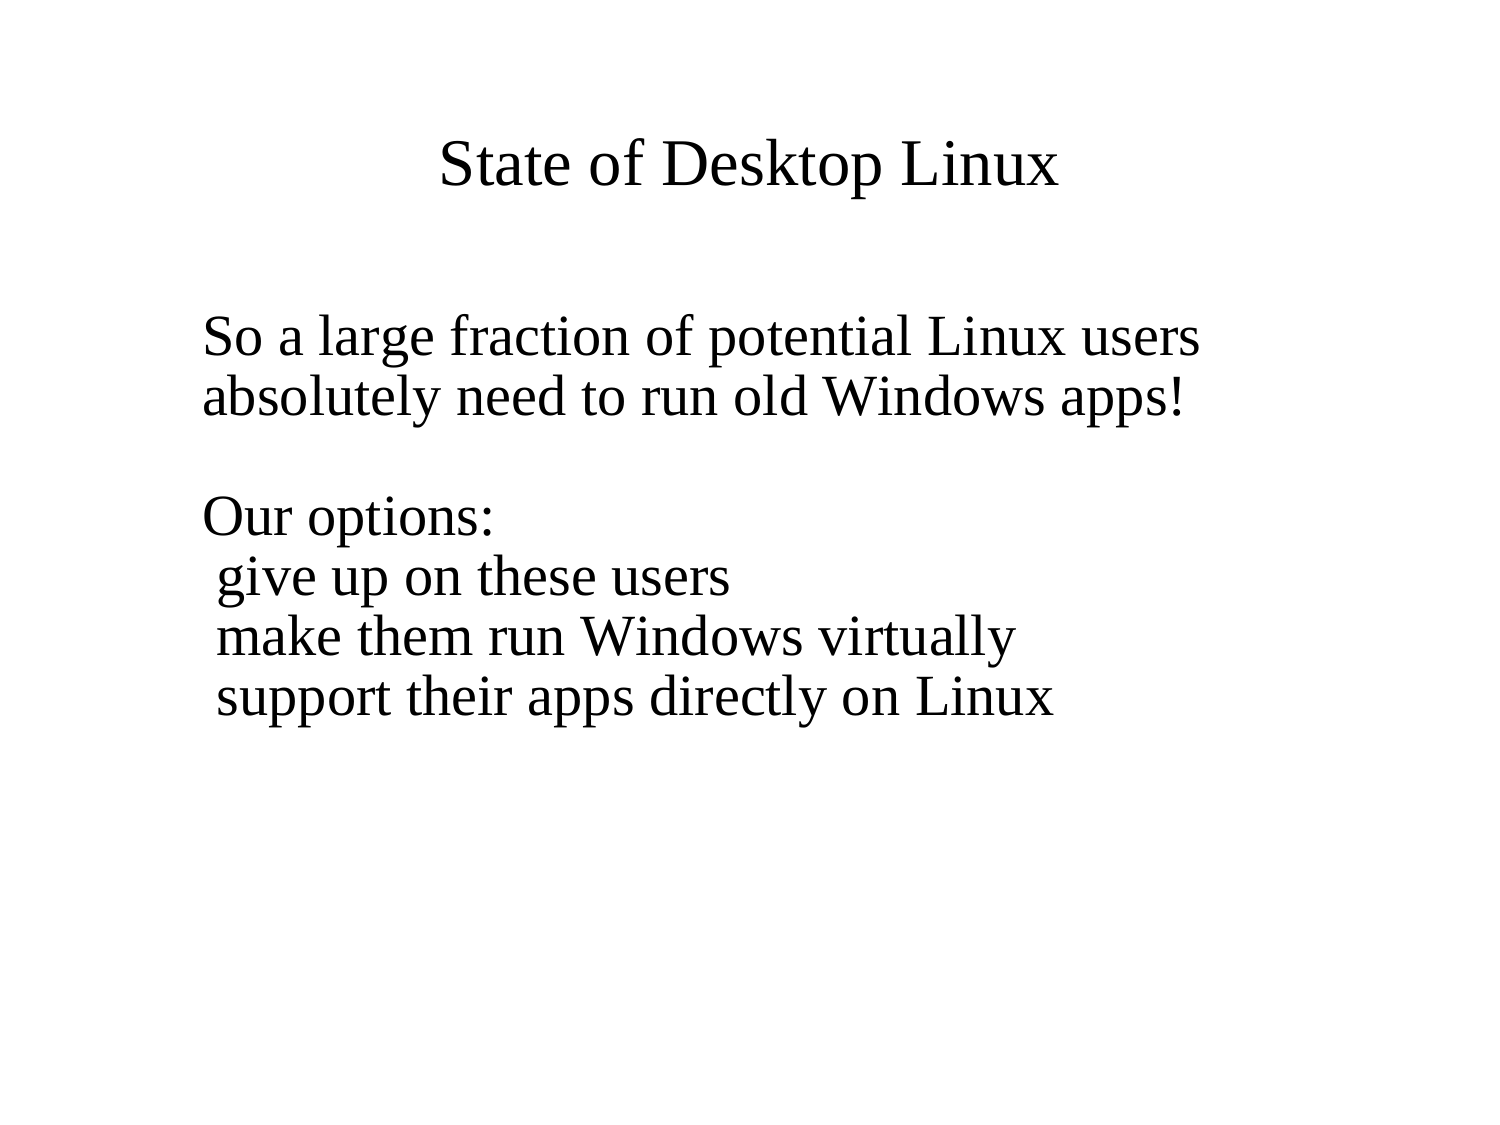

# State of Desktop Linux
So a large fraction of potential Linux users absolutely need to run old Windows apps!
Our options:
 give up on these users
 make them run Windows virtually
 support their apps directly on Linux